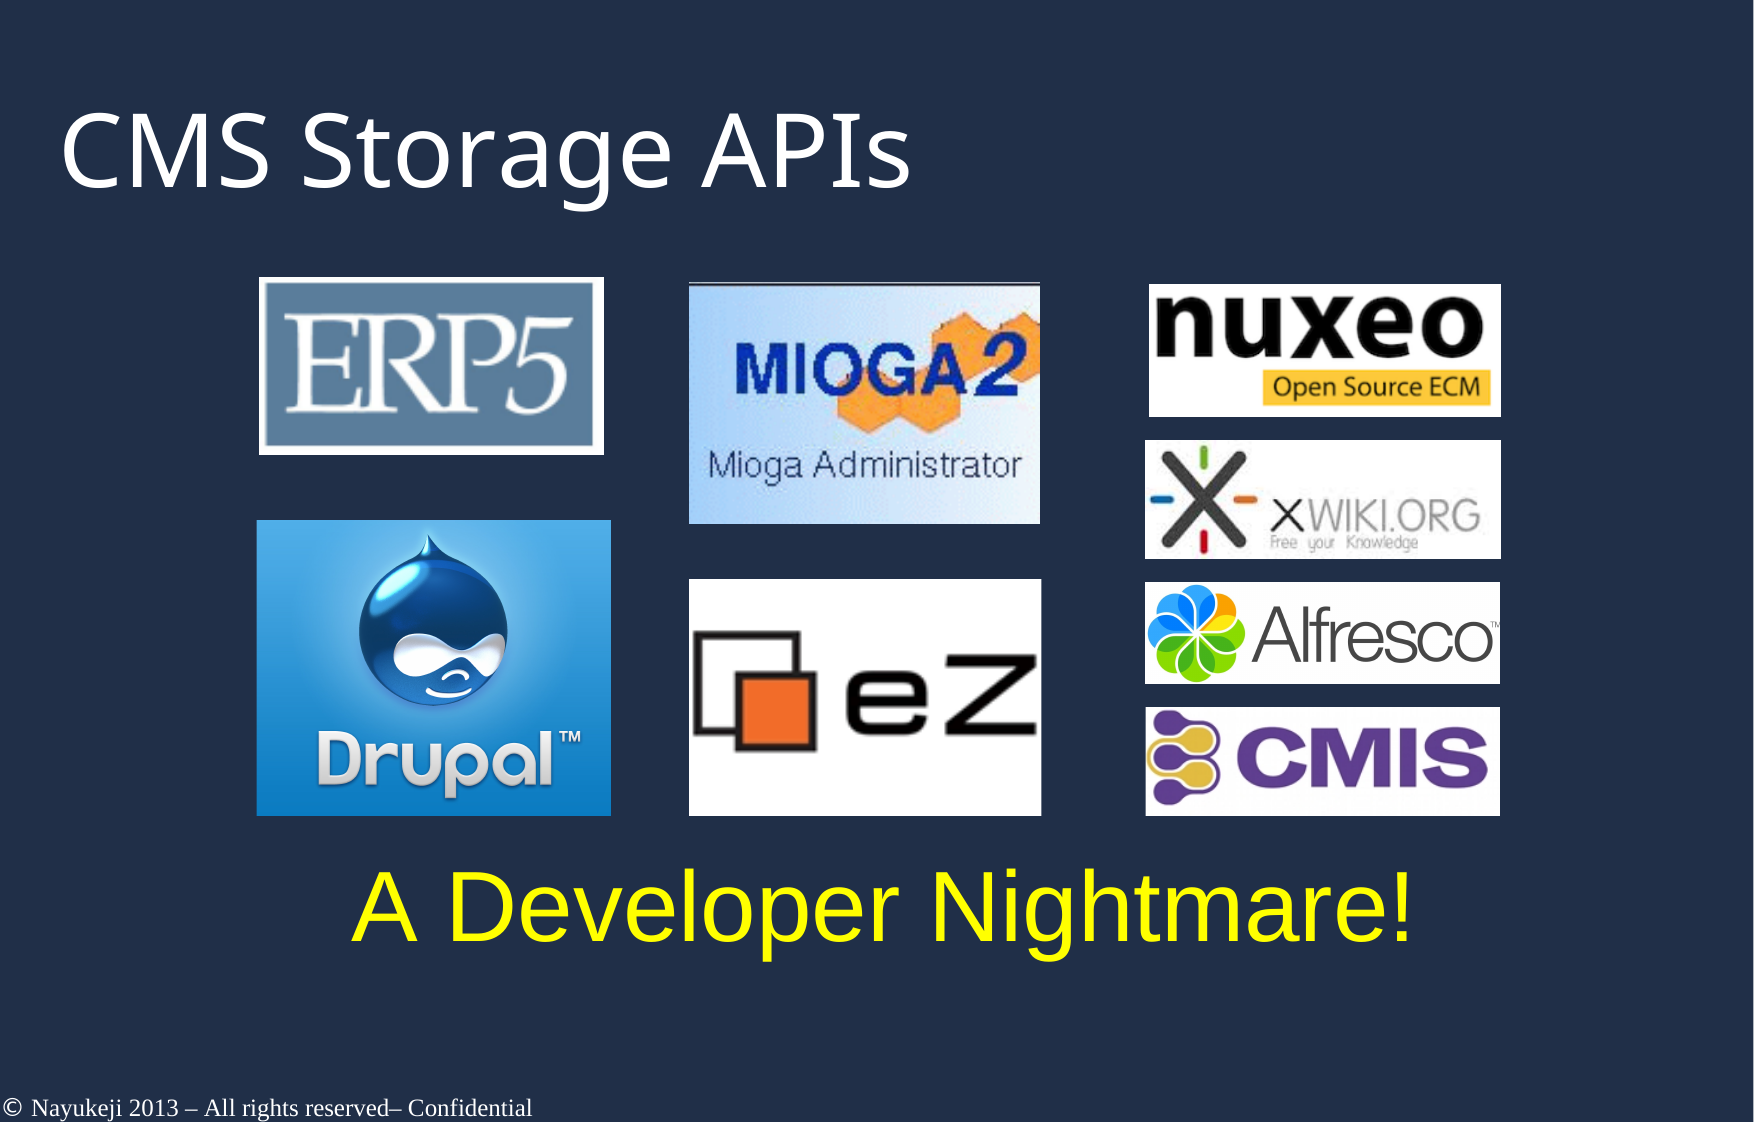

# CMS Storage APIs
A Developer Nightmare!